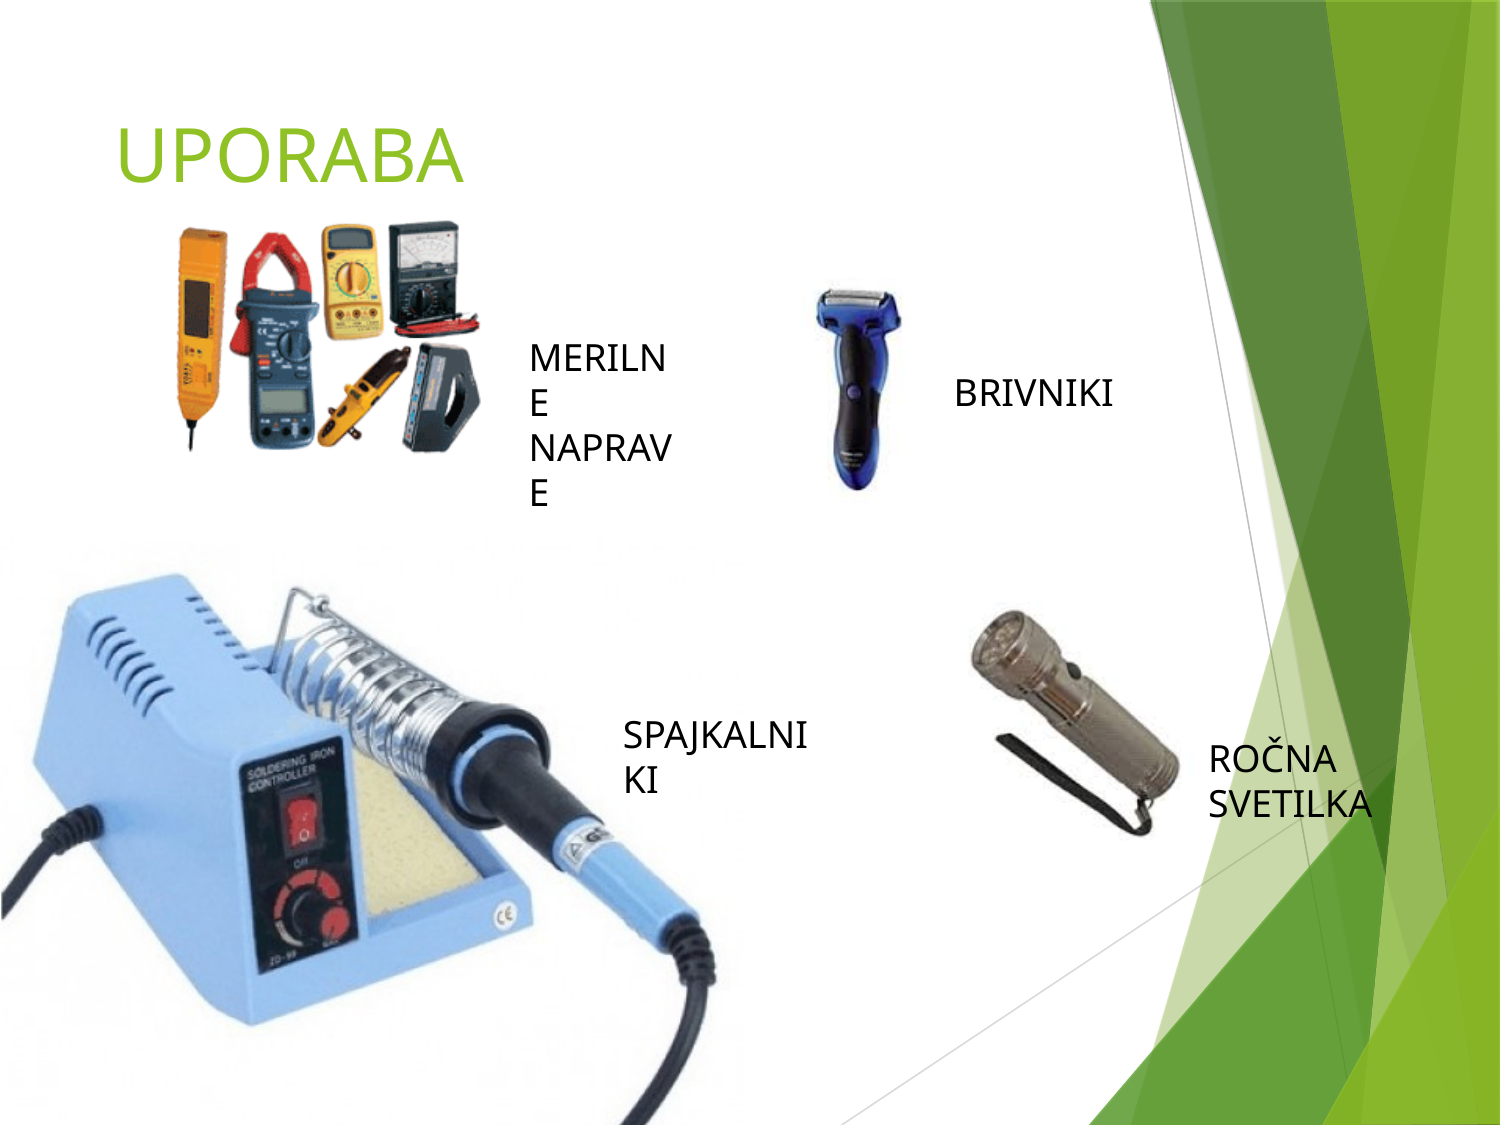

# UPORABA
MERILNE NAPRAVE
BRIVNIKI
SPAJKALNIKI
ROČNA SVETILKA